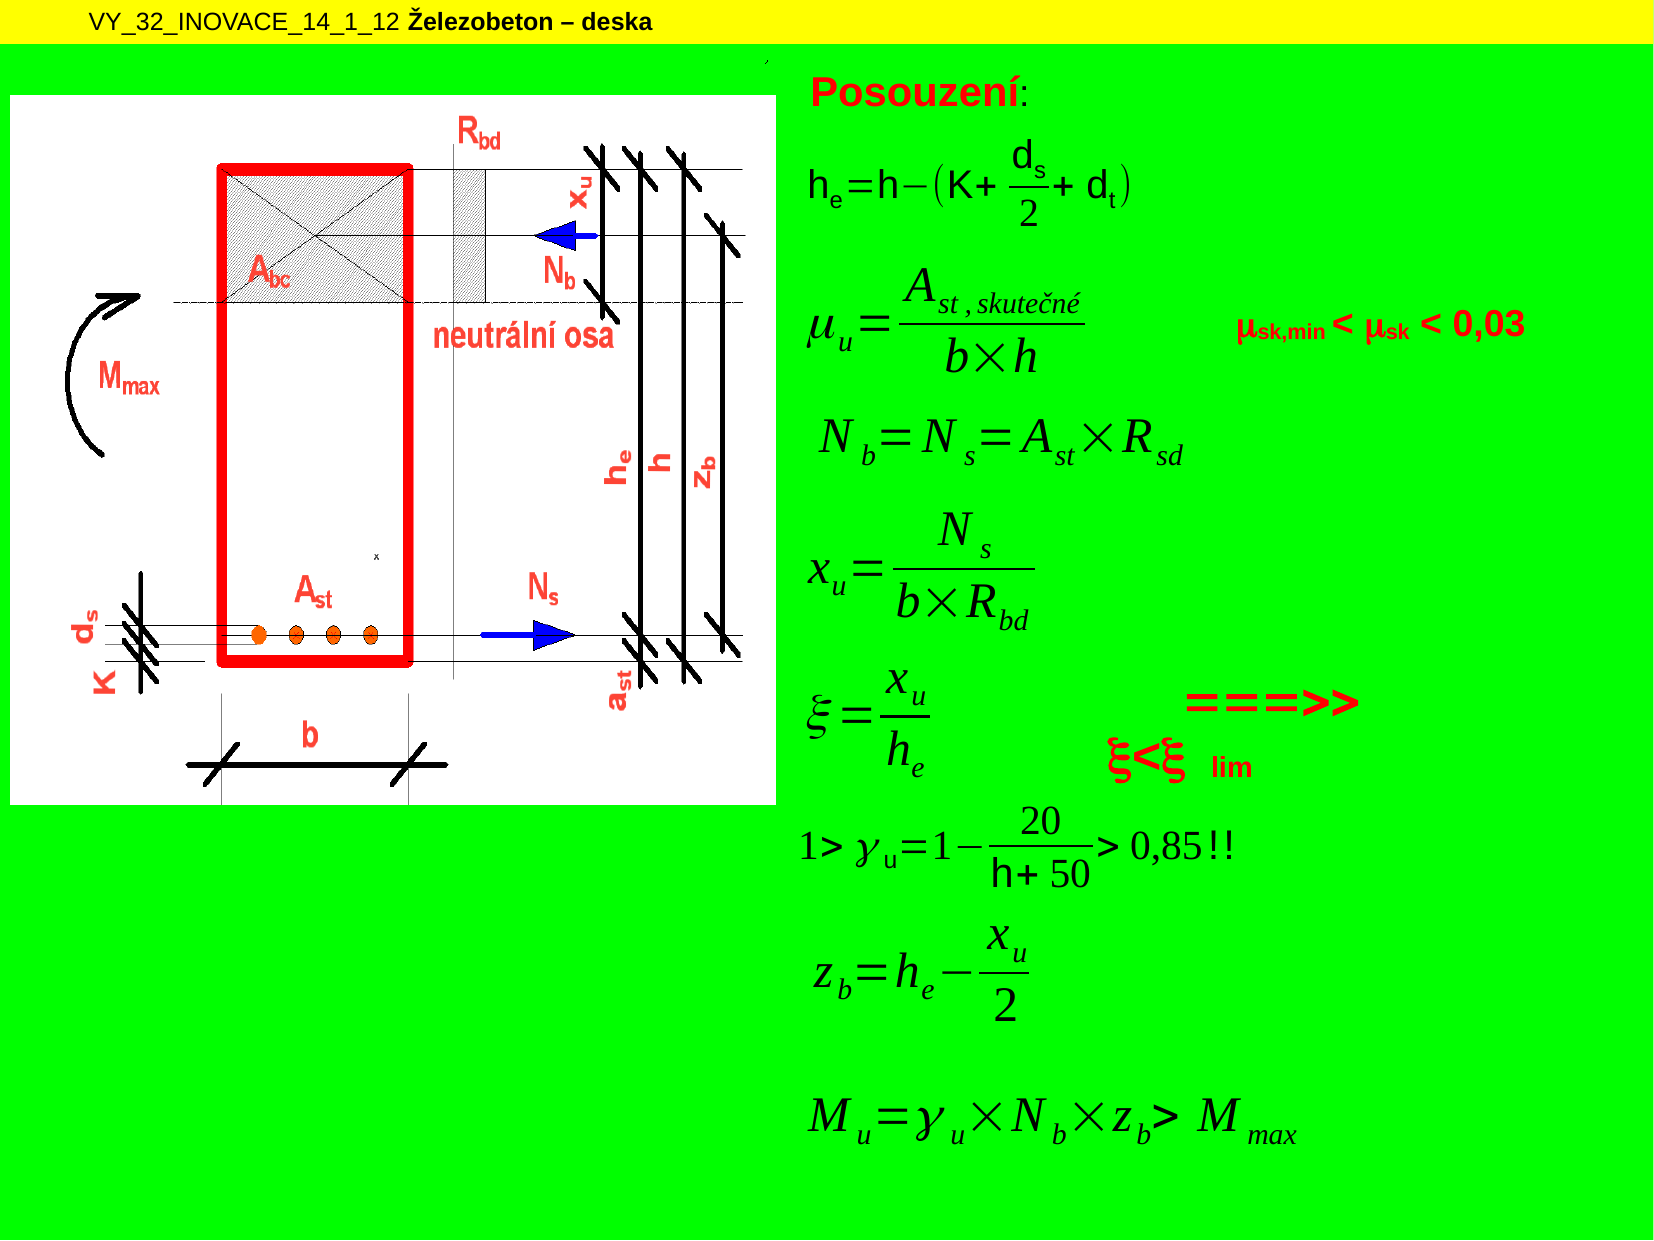

VY_32_INOVACE_14_1_12 Železobeton – deska
Posouzení:
 msk,min < msk < 0,03
 ===>> x<x lim